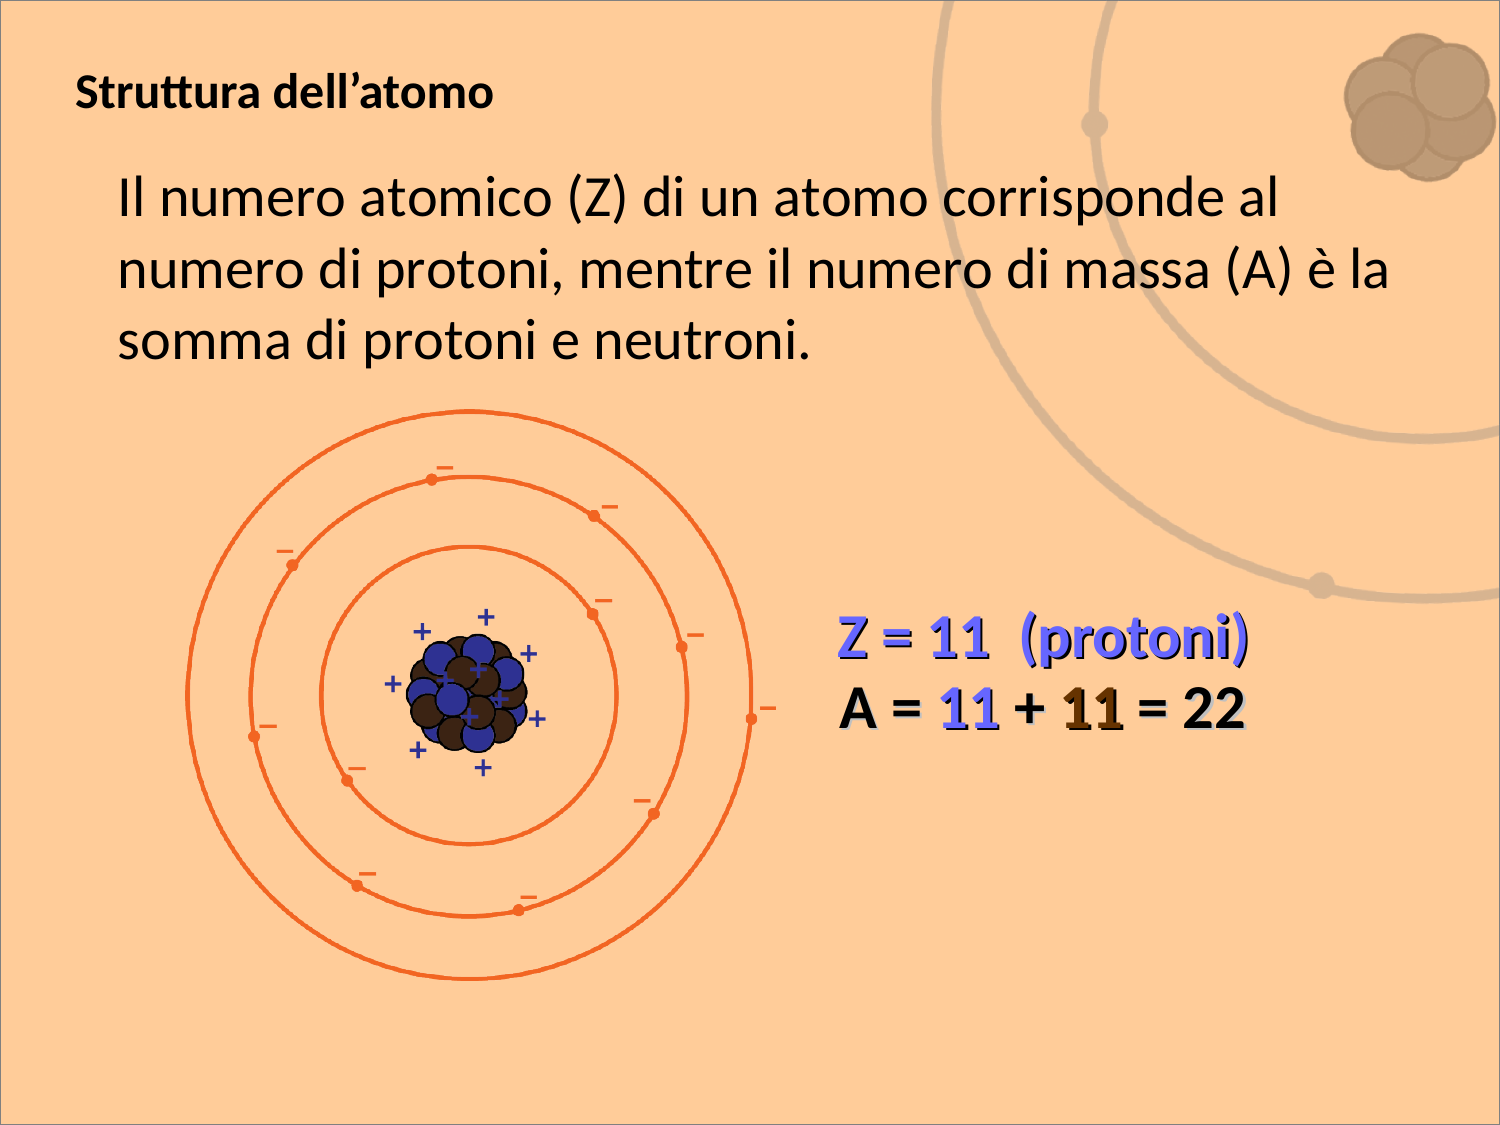

# Struttura dell’atomo
Il numero atomico (Z) di un atomo corrisponde al numero di protoni, mentre il numero di massa (A) è la somma di protoni e neutroni.
Z = 11 (protoni)
 A = 11 + 11 = 22